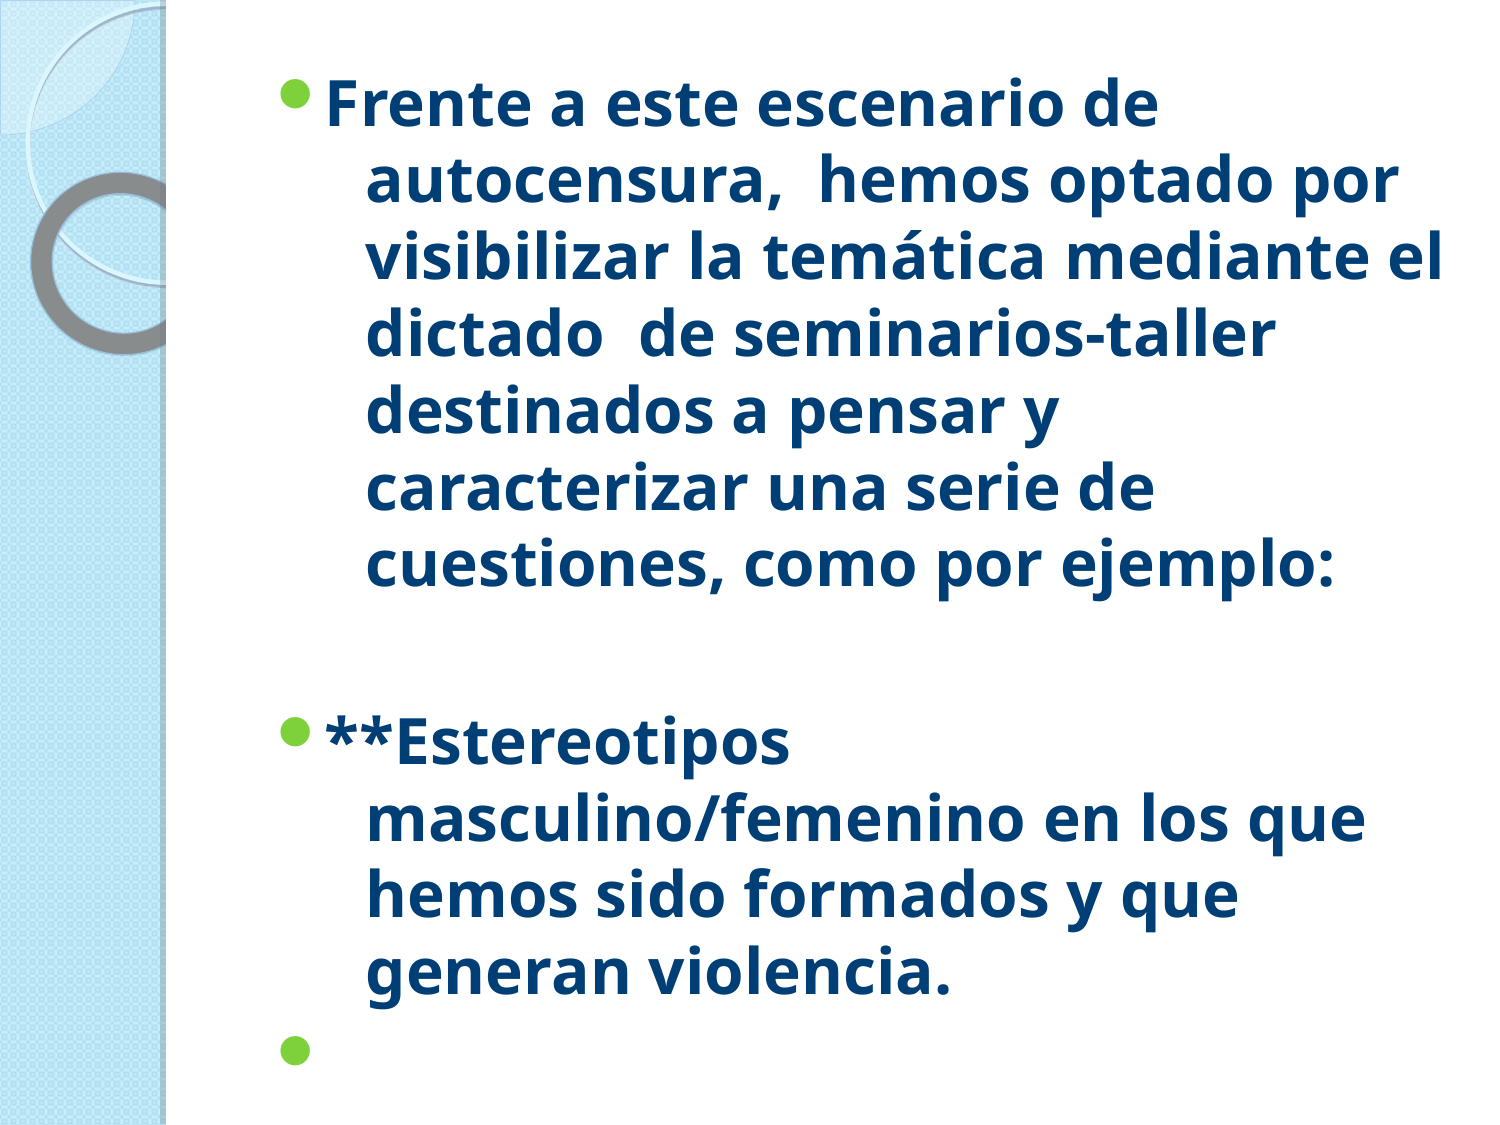

# Frente a este escenario de autocensura, hemos optado por visibilizar la temática mediante el dictado de seminarios-taller destinados a pensar y caracterizar una serie de cuestiones, como por ejemplo:
**Estereotipos masculino/femenino en los que hemos sido formados y que generan violencia.